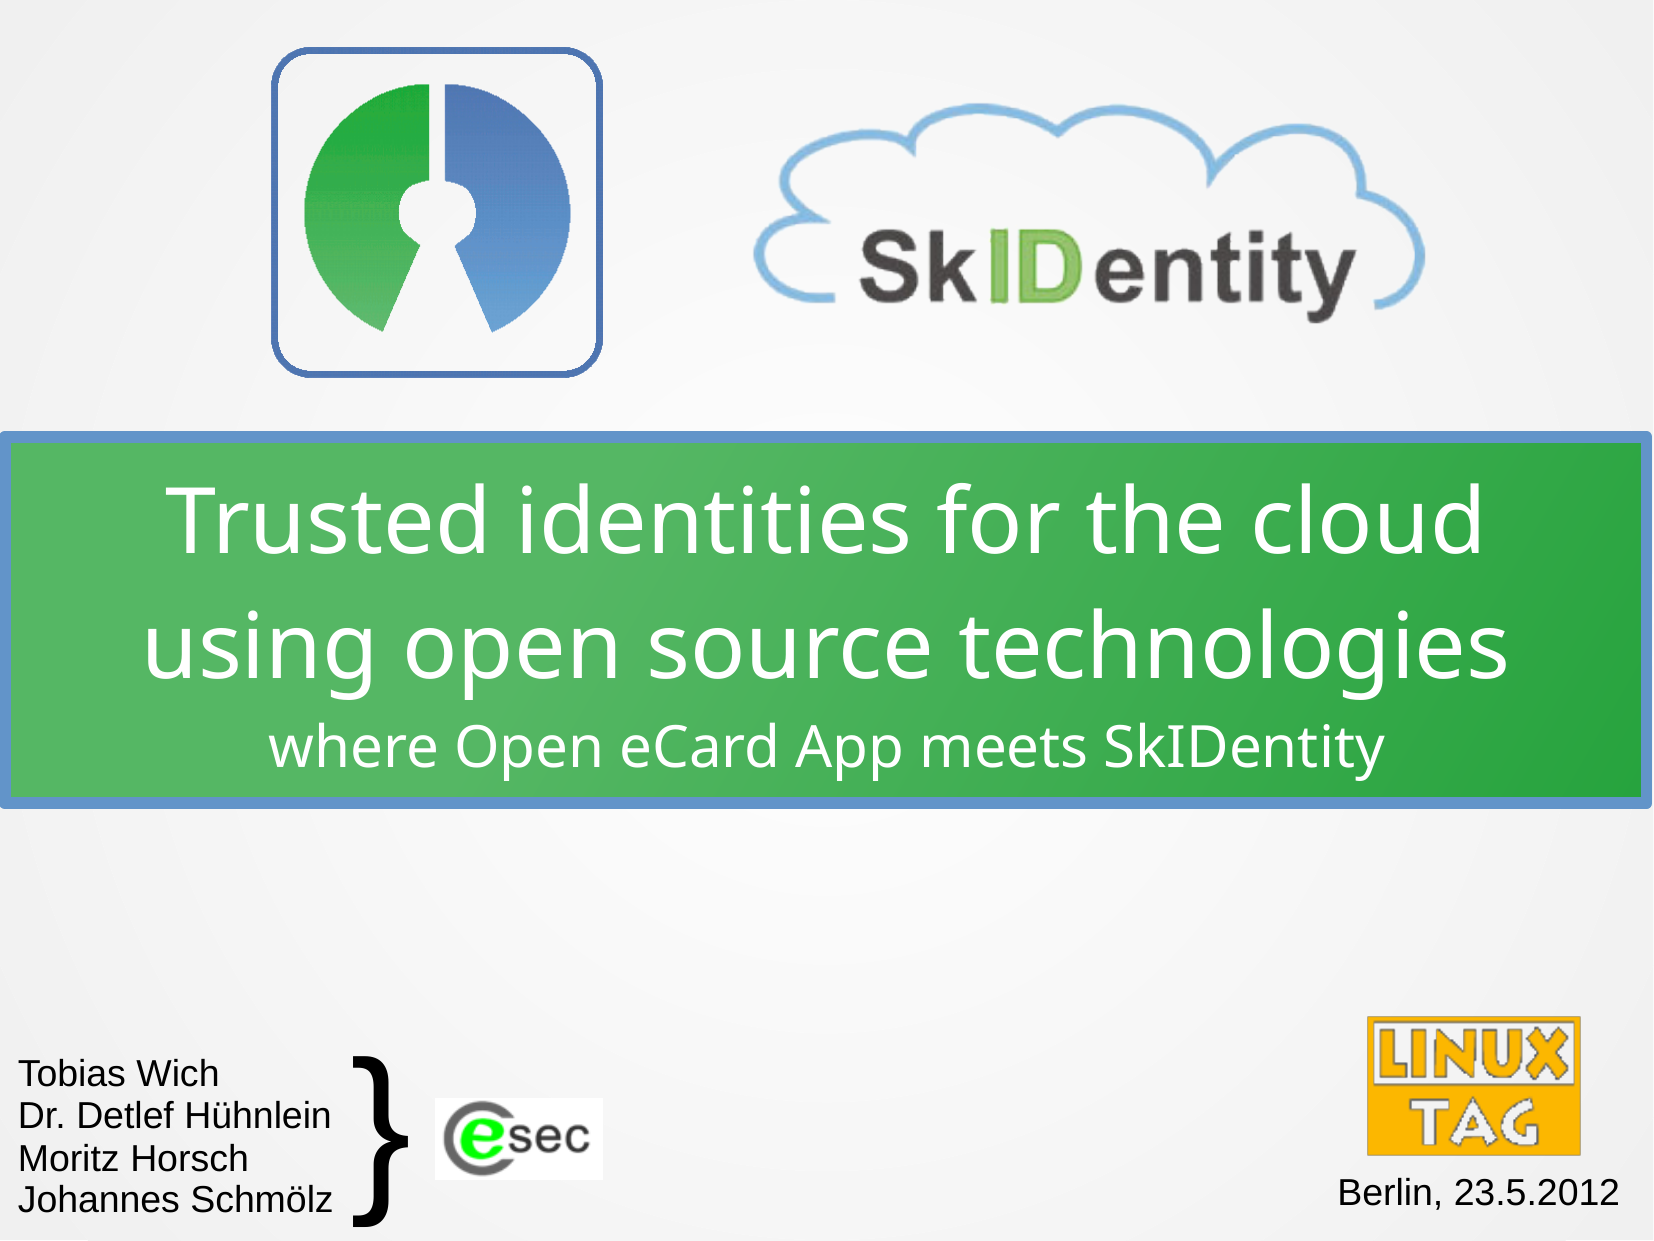

# Trusted identities for the cloud using open source technologies where Open eCard App meets SkIDentity
}
Tobias Wich
Dr. Detlef Hühnlein
Moritz Horsch
Johannes Schmölz
Berlin, 23.5.2012